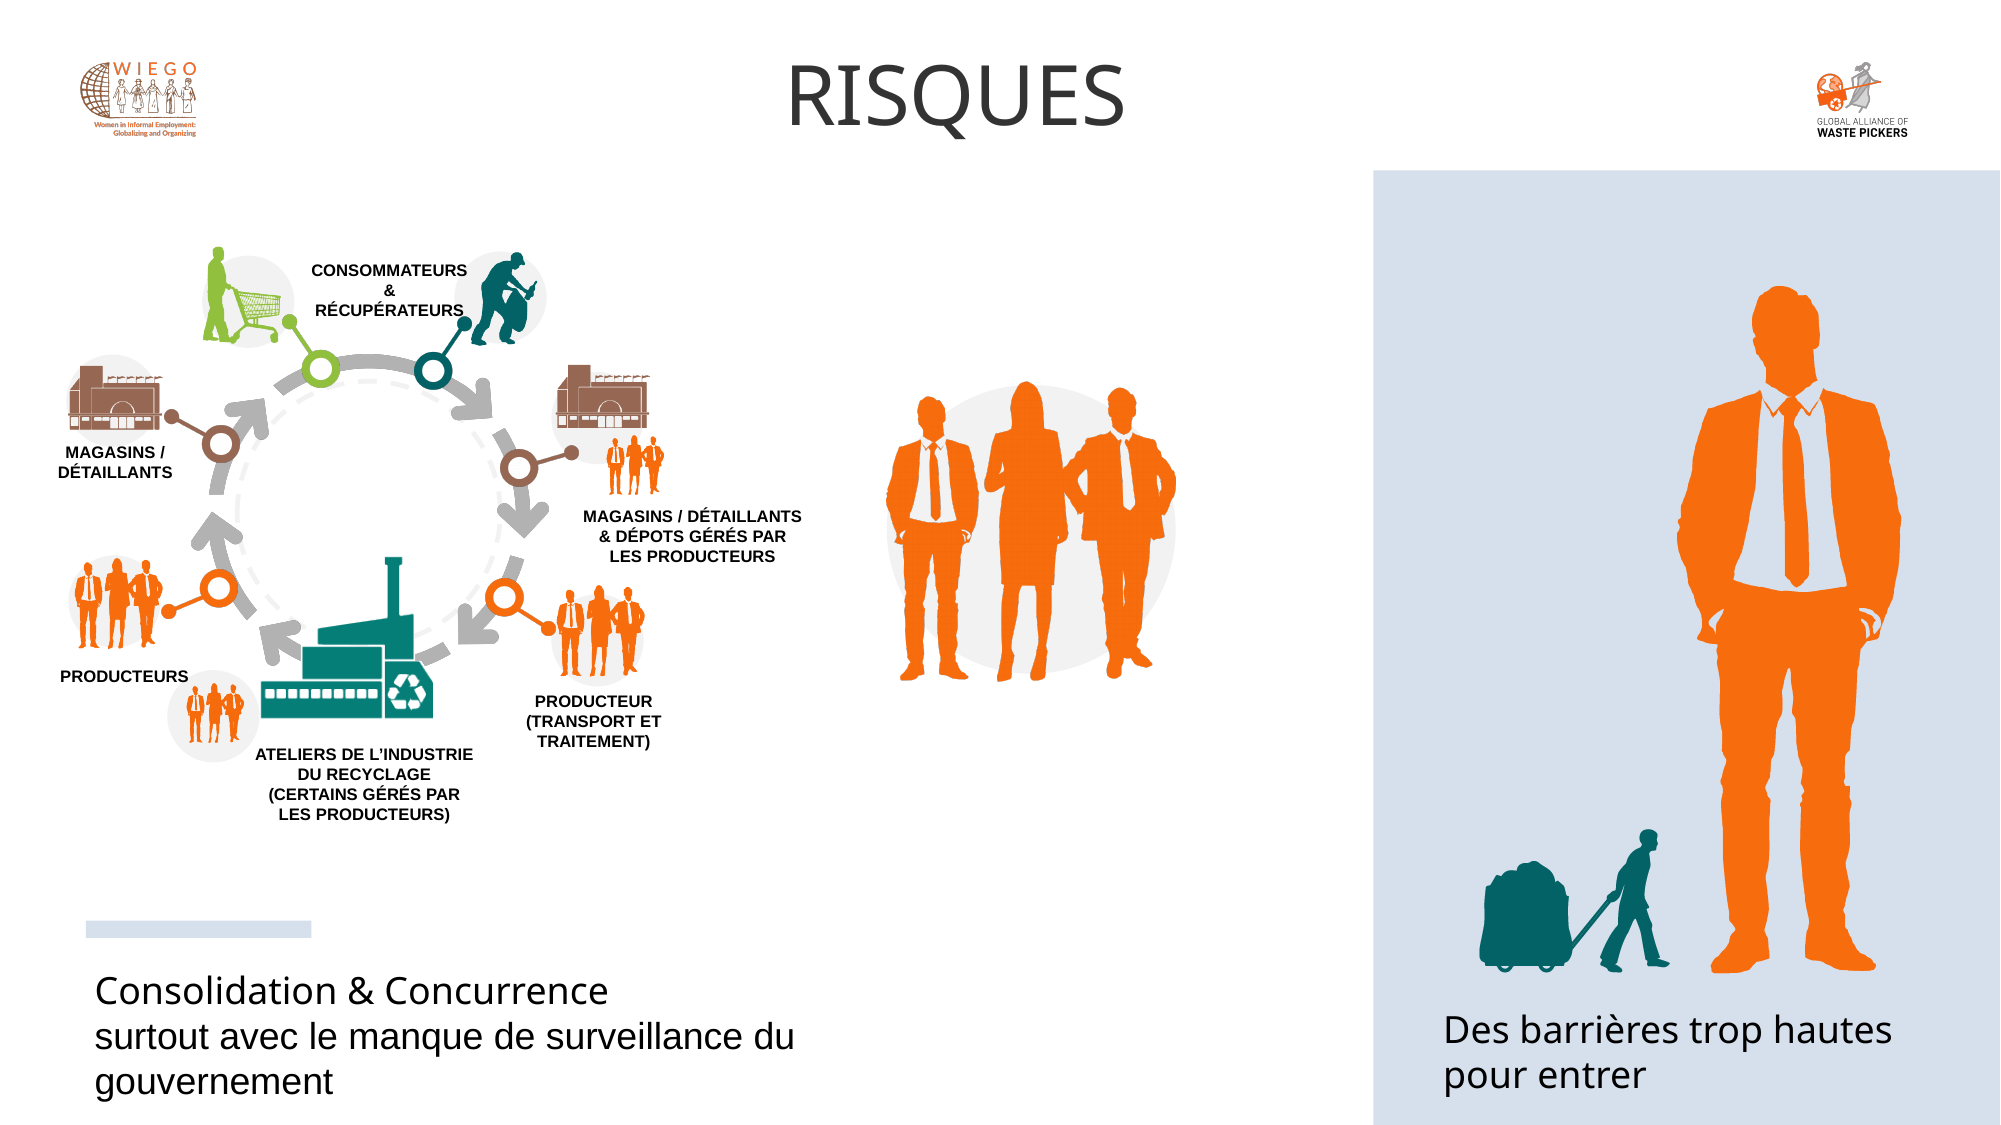

RISQUES
CONSOMMATEURS
& RÉCUPÉRATEURS
MAGASINS / DÉTAILLANTS
MAGASINS / DÉTAILLANTS & DÉPOTS GÉRÉS PAR LES PRODUCTEURS
PRODUCTEURS
PRODUCTEUR (TRANSPORT ET TRAITEMENT)
ATELIERS DE L’INDUSTRIE DU RECYCLAGE (CERTAINS GÉRÉS PAR LES PRODUCTEURS)
Consolidation & Concurrence
surtout avec le manque de surveillance du gouvernement
Des barrières trop hautes pour entrer